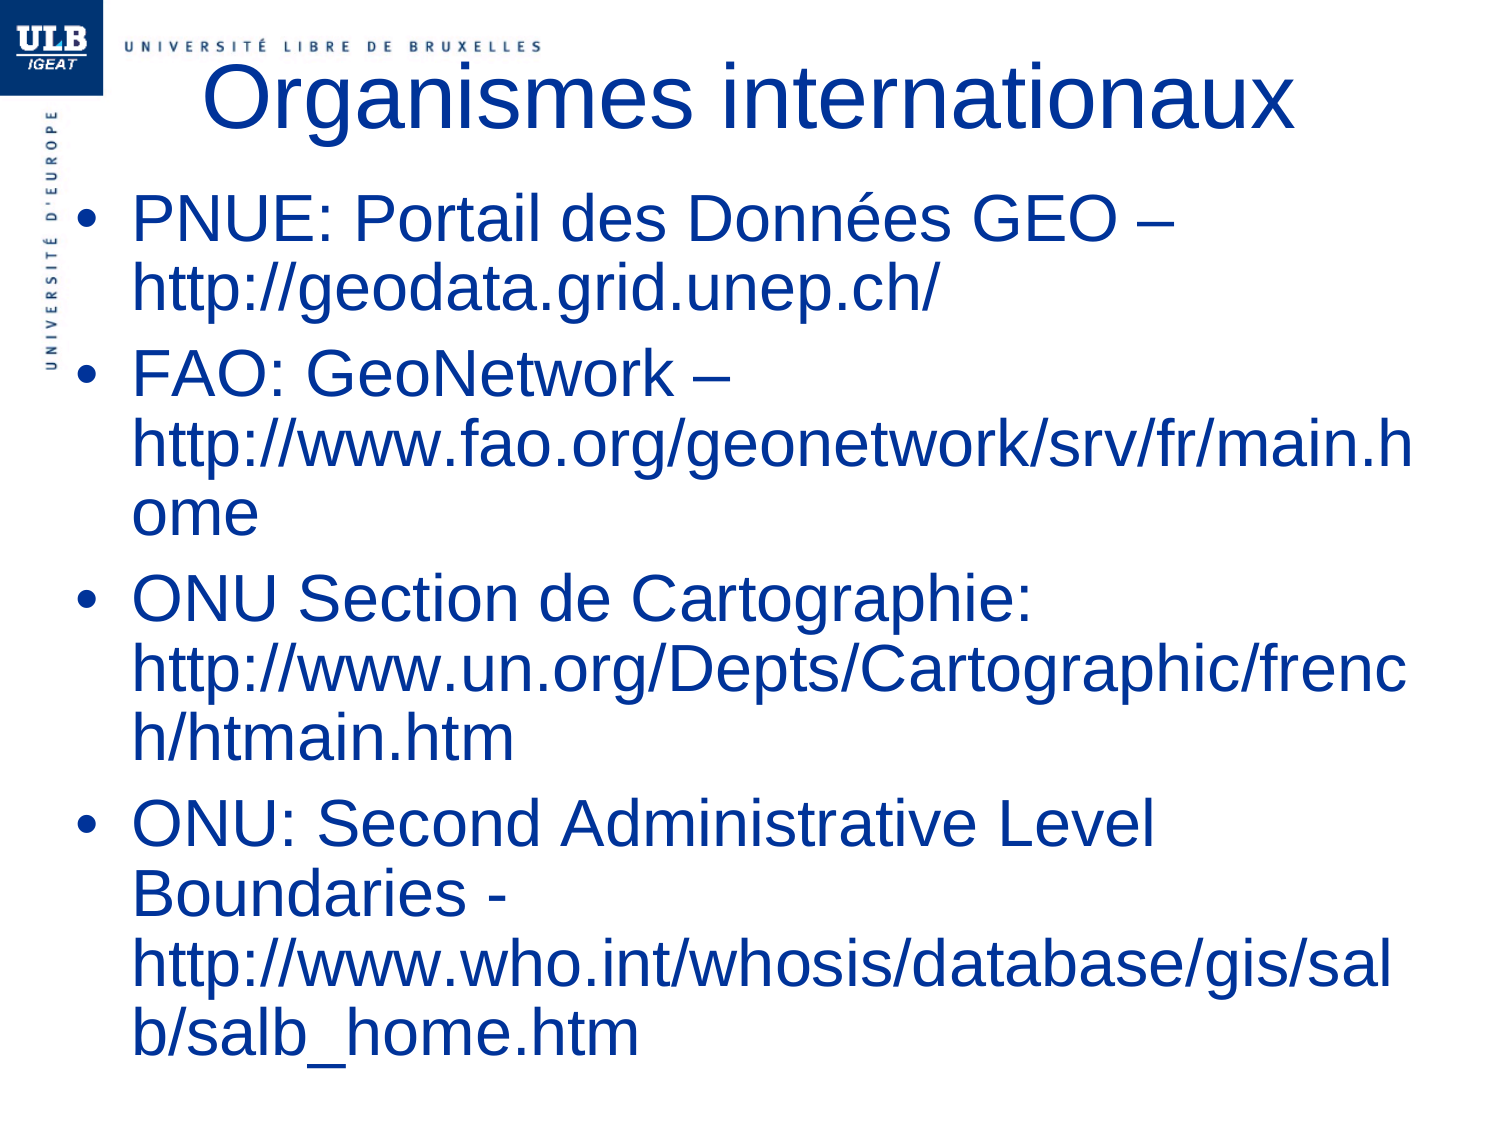

# Organismes internationaux
PNUE: Portail des Données GEO – http://geodata.grid.unep.ch/
FAO: GeoNetwork – http://www.fao.org/geonetwork/srv/fr/main.home
ONU Section de Cartographie: http://www.un.org/Depts/Cartographic/french/htmain.htm
ONU: Second Administrative Level Boundaries - http://www.who.int/whosis/database/gis/salb/salb_home.htm